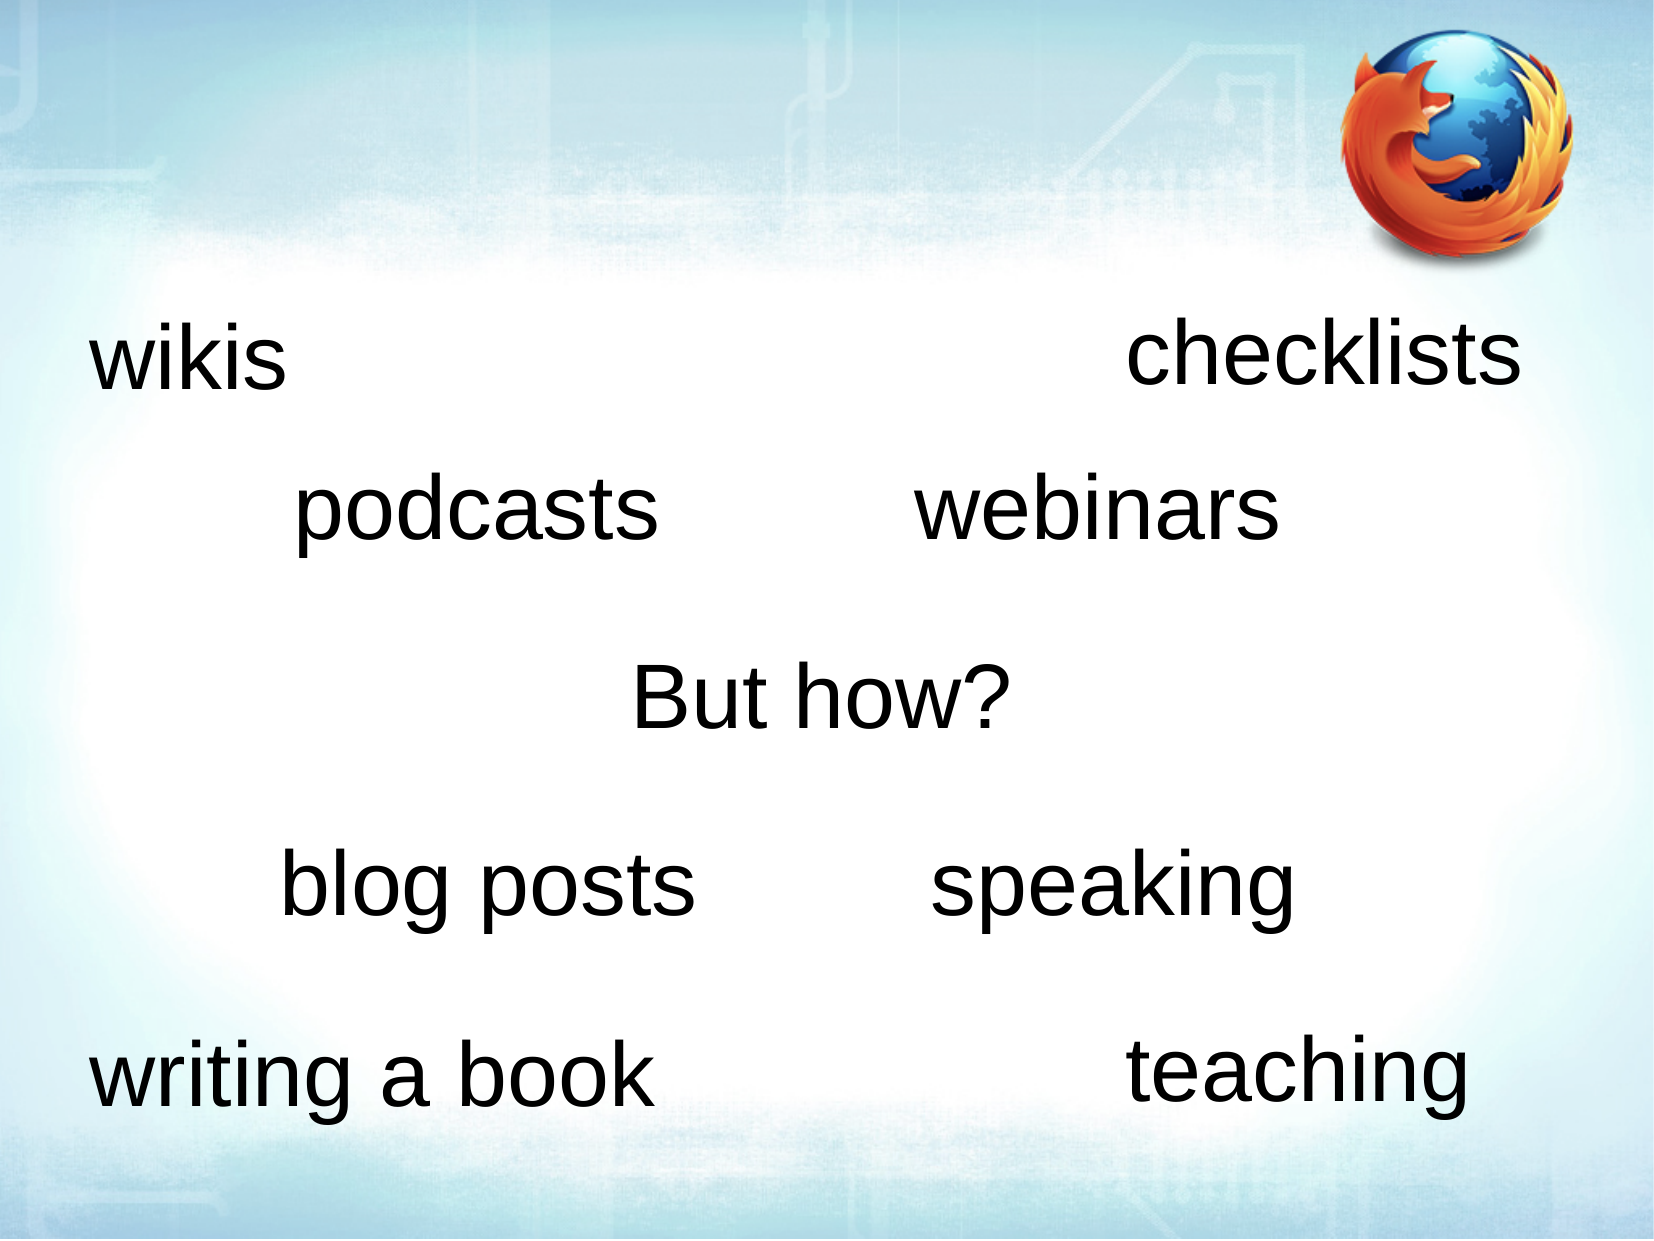

checklists
wikis
podcasts
webinars
# But how?
blog posts
speaking
teaching
writing a book